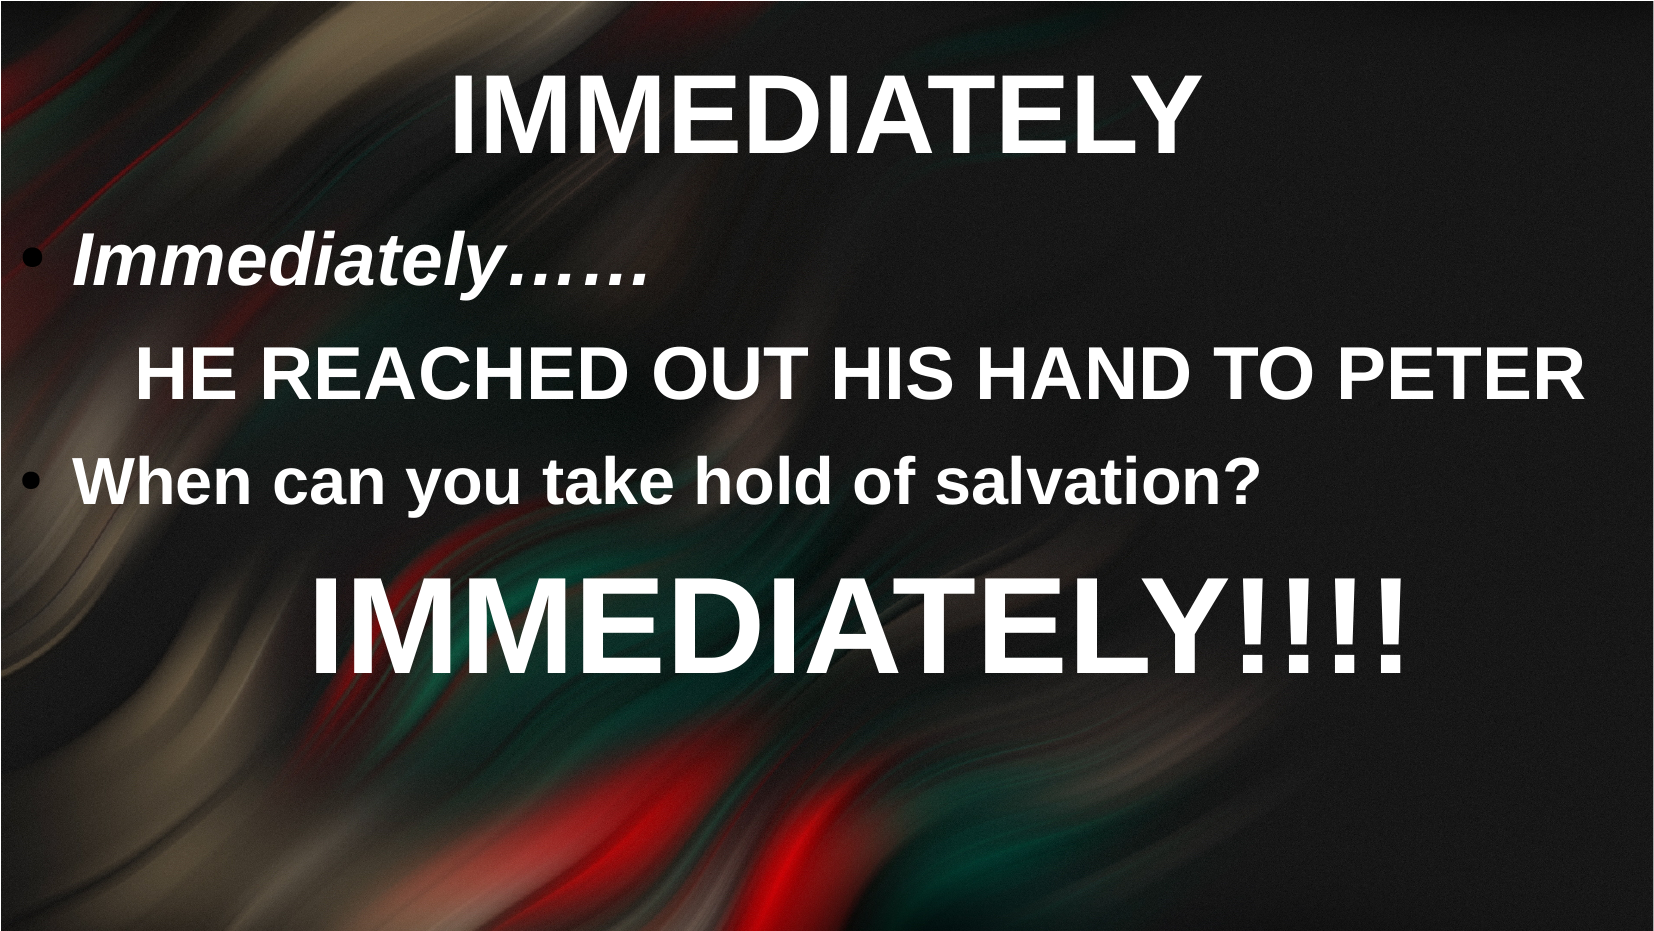

# IMMEDIATELY
Immediately……
HE REACHED OUT HIS HAND TO PETER
When can you take hold of salvation?
IMMEDIATELY!!!!